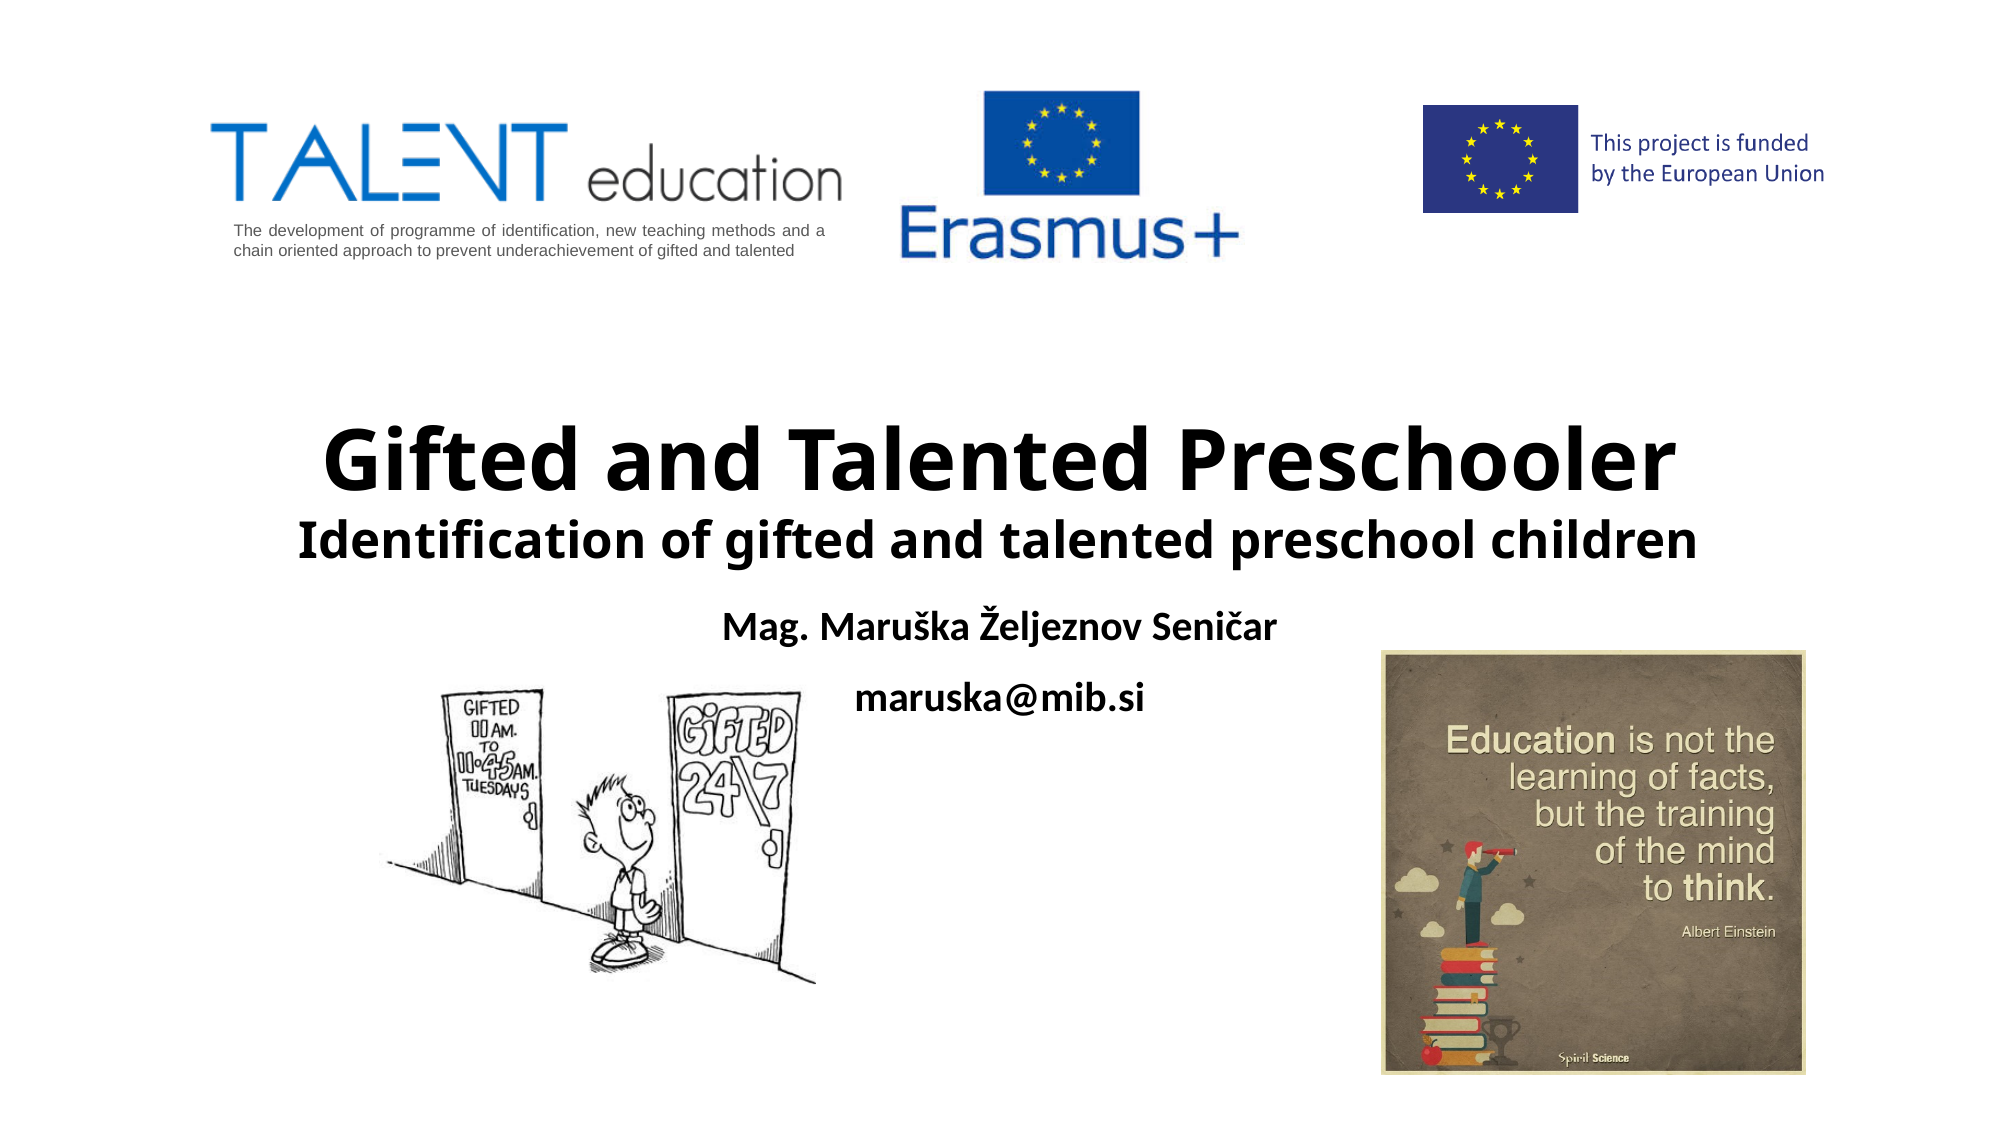

The development of programme of identification, new teaching methods and a chain oriented approach to prevent underachievement of gifted and talented
# Gifted and Talented Preschooler Identification of gifted and talented preschool children
Mag. Maruška Željeznov Seničar
maruska@mib.si